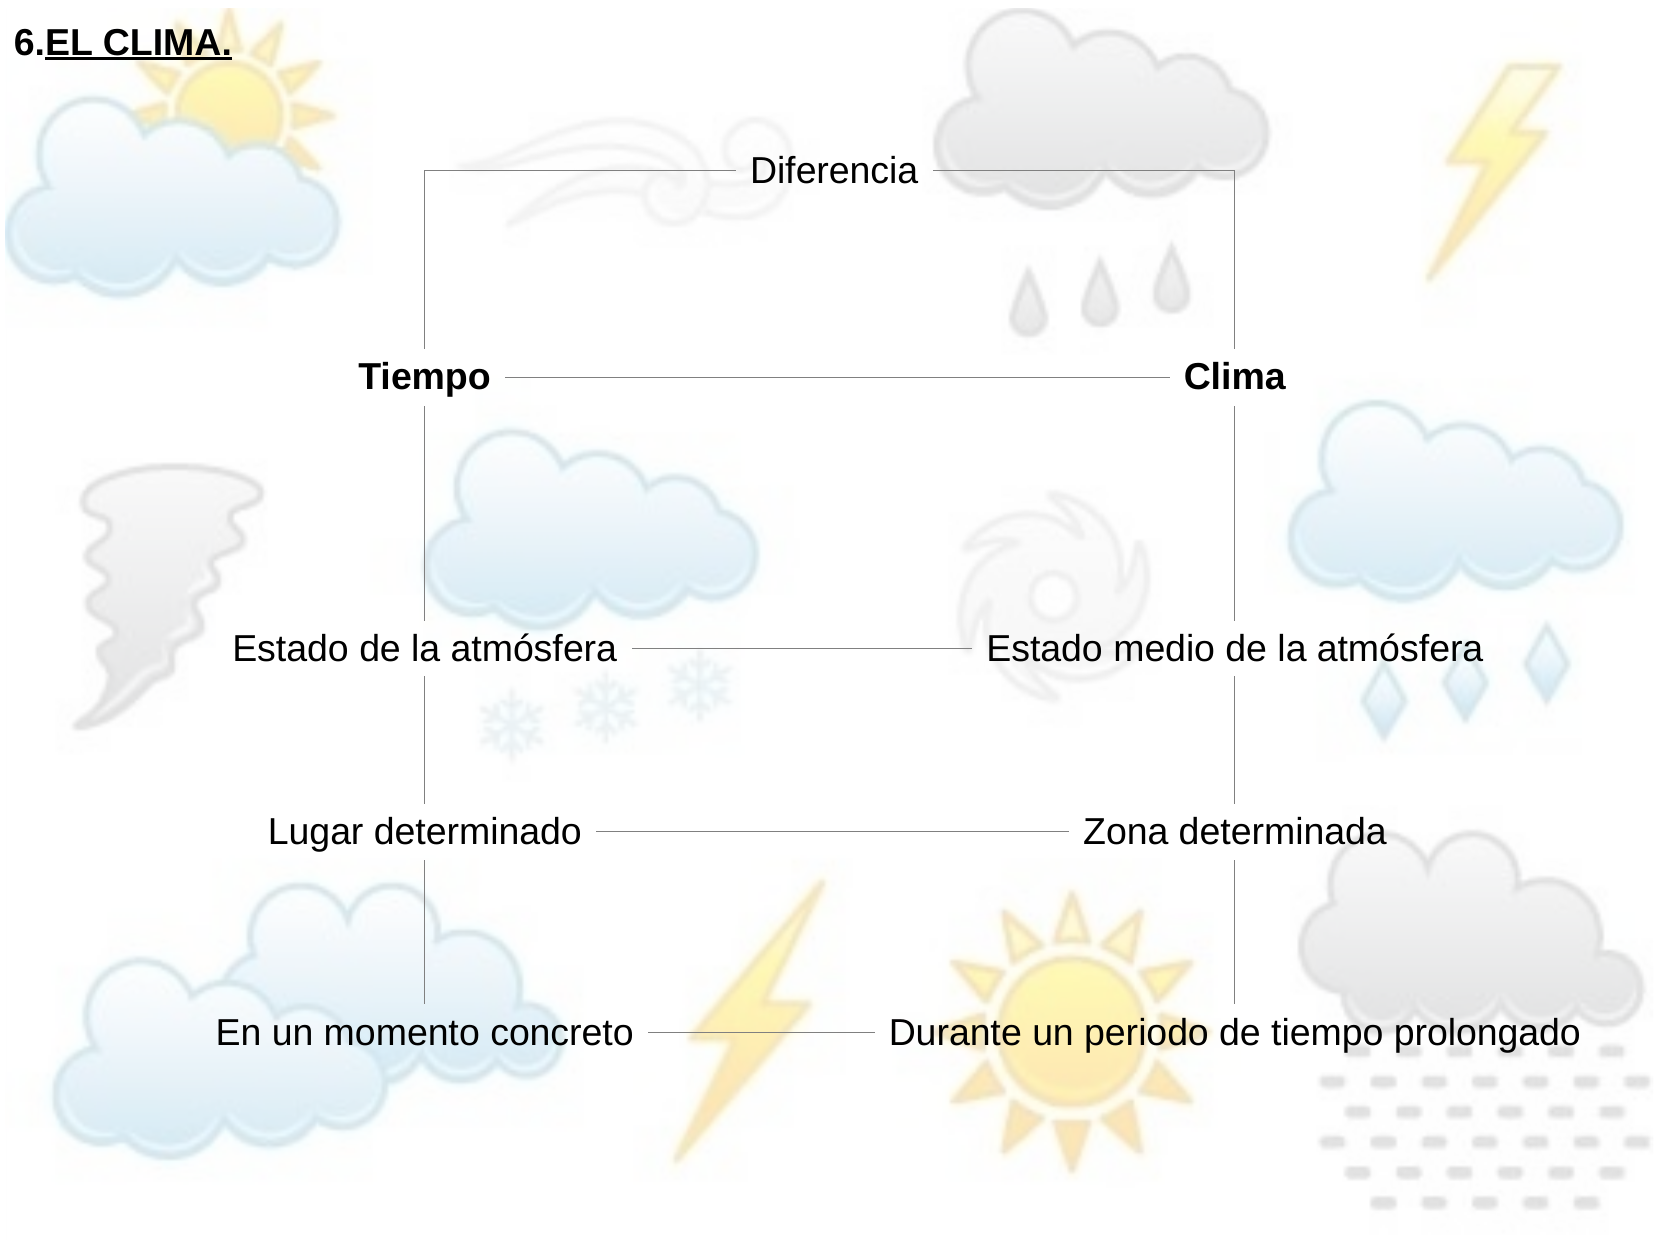

6.EL CLIMA.
Diferencia
Tiempo
Clima
Estado de la atmósfera
Estado medio de la atmósfera
Lugar determinado
Zona determinada
En un momento concreto
Durante un periodo de tiempo prolongado